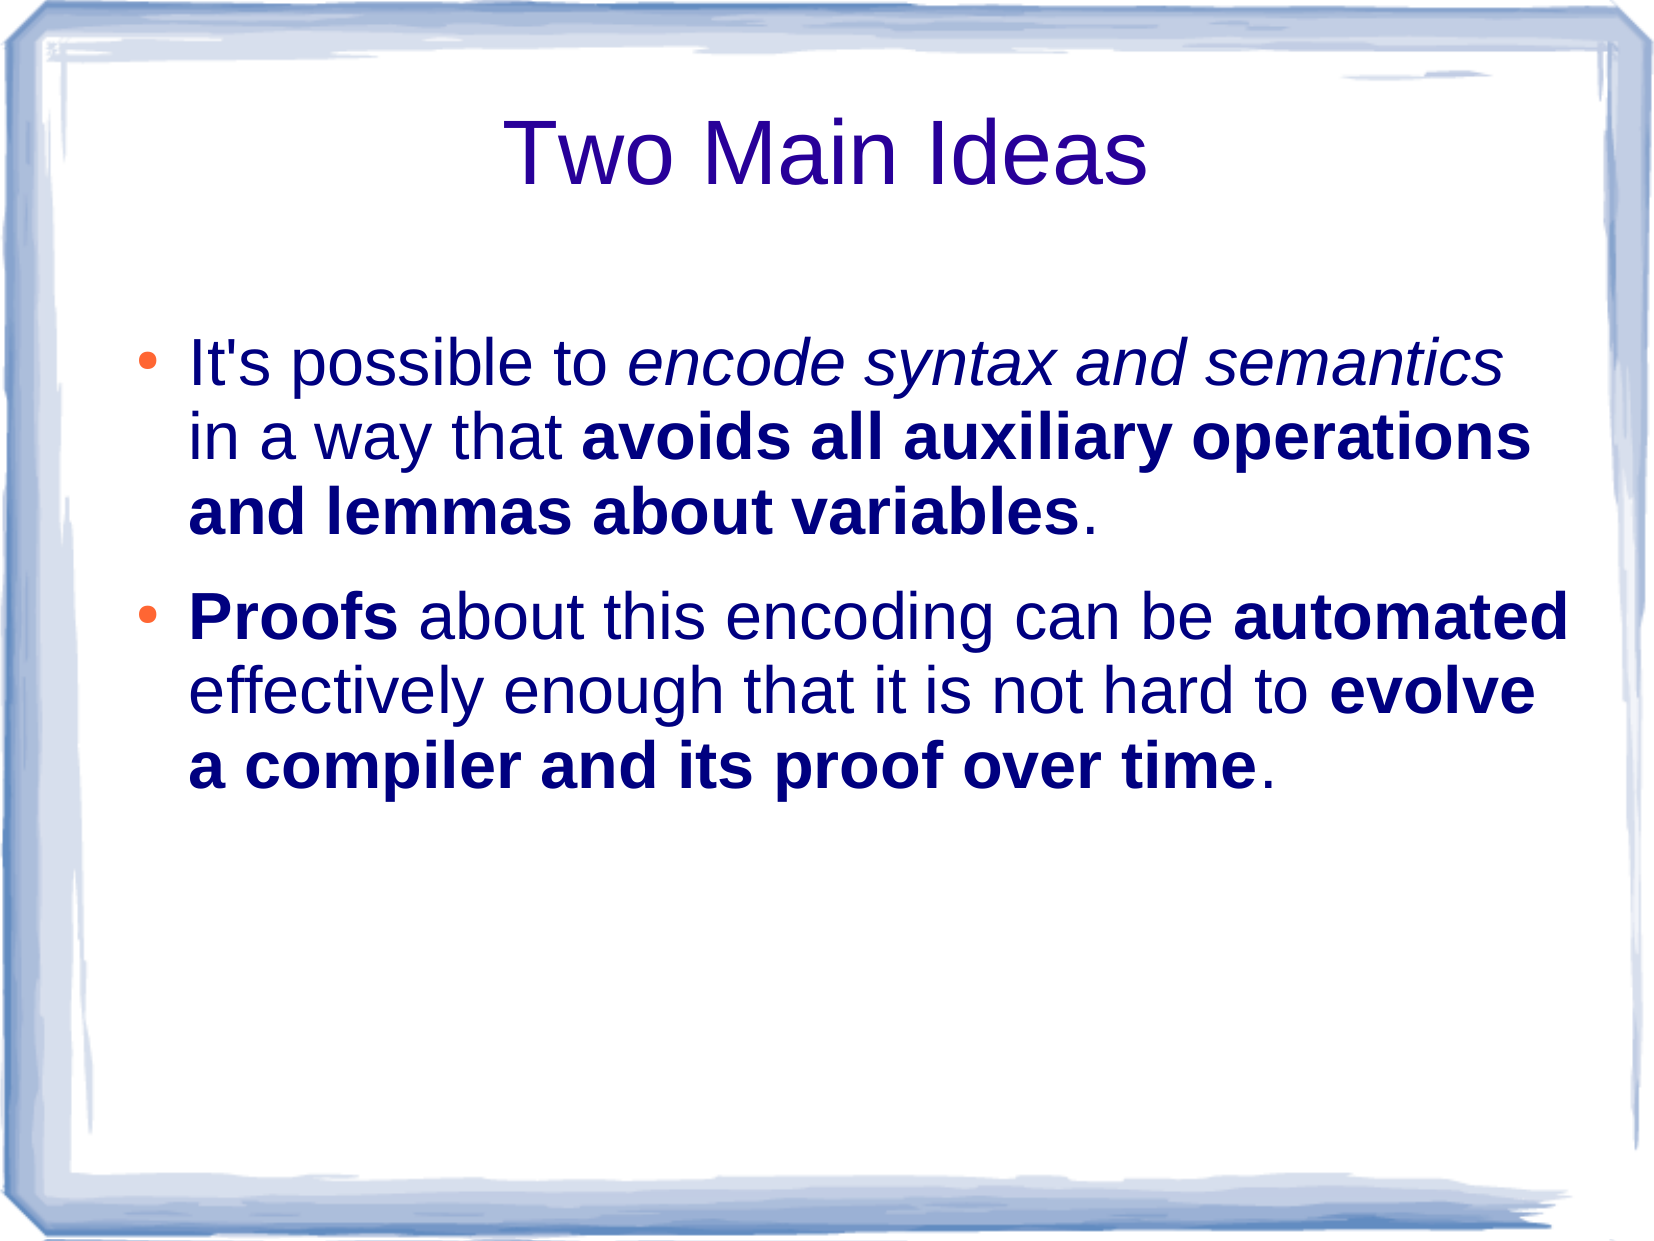

# Two Main Ideas
It's possible to encode syntax and semantics in a way that avoids all auxiliary operations and lemmas about variables.
Proofs about this encoding can be automated effectively enough that it is not hard to evolve a compiler and its proof over time.